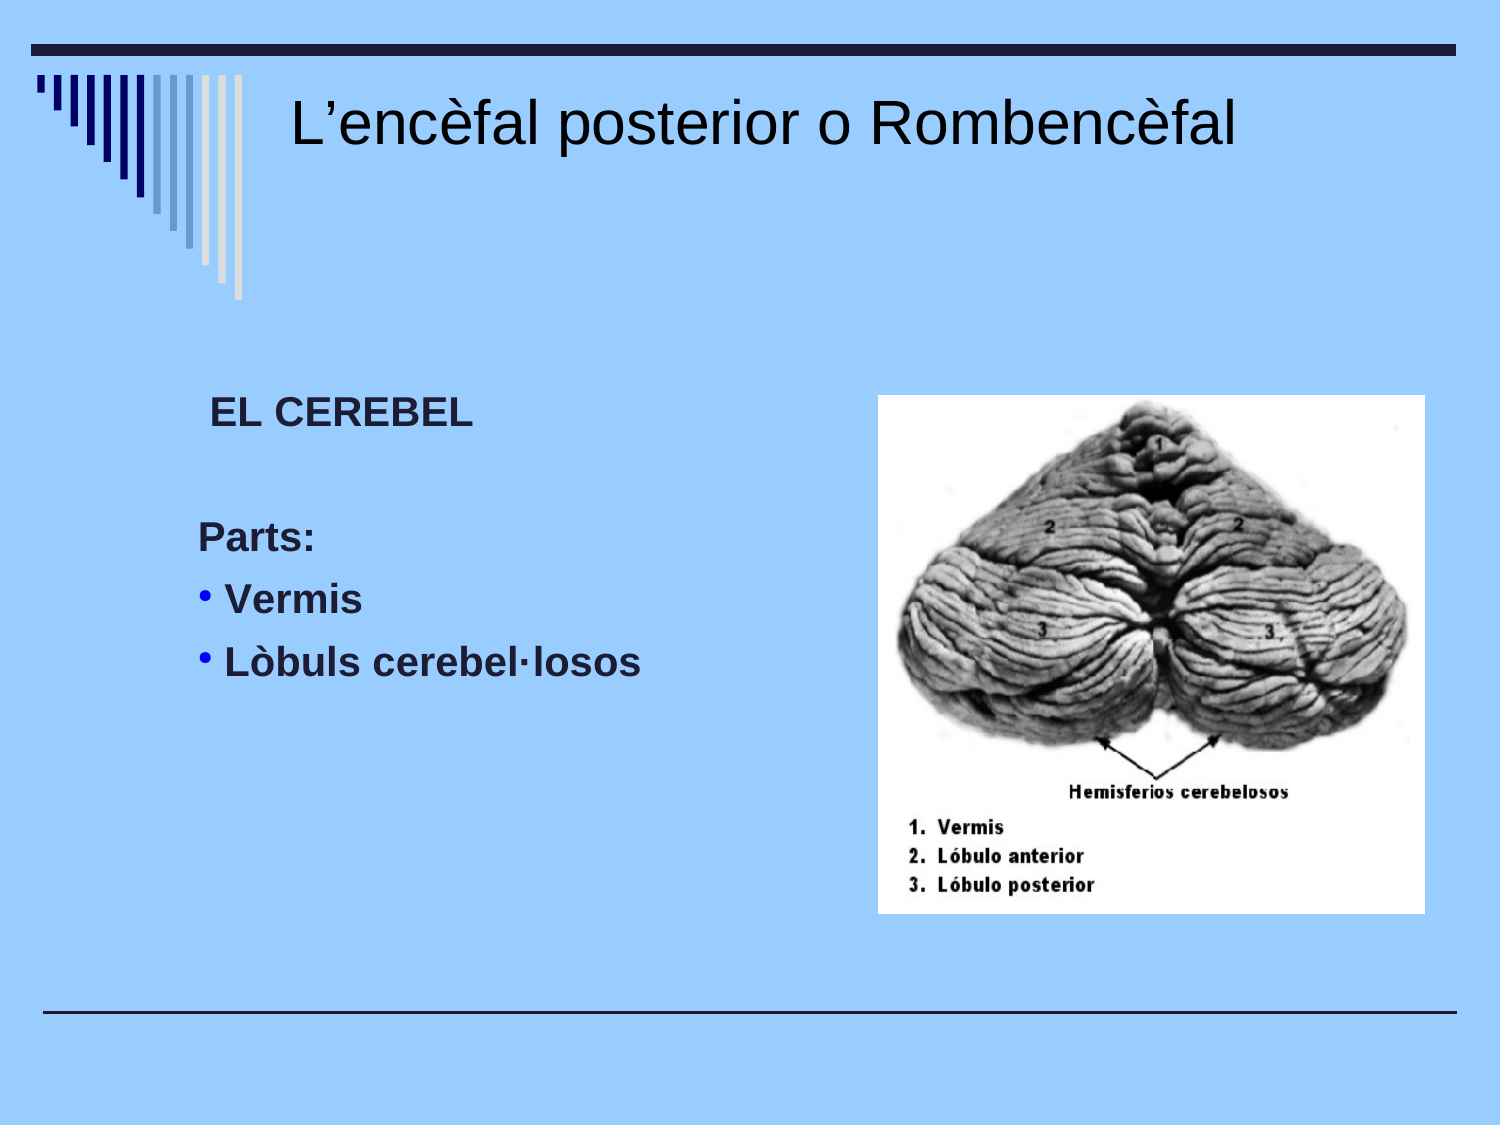

# L’encèfal posterior o Rombencèfal
 EL CEREBEL
Parts:
 Vermis
 Lòbuls cerebel·losos